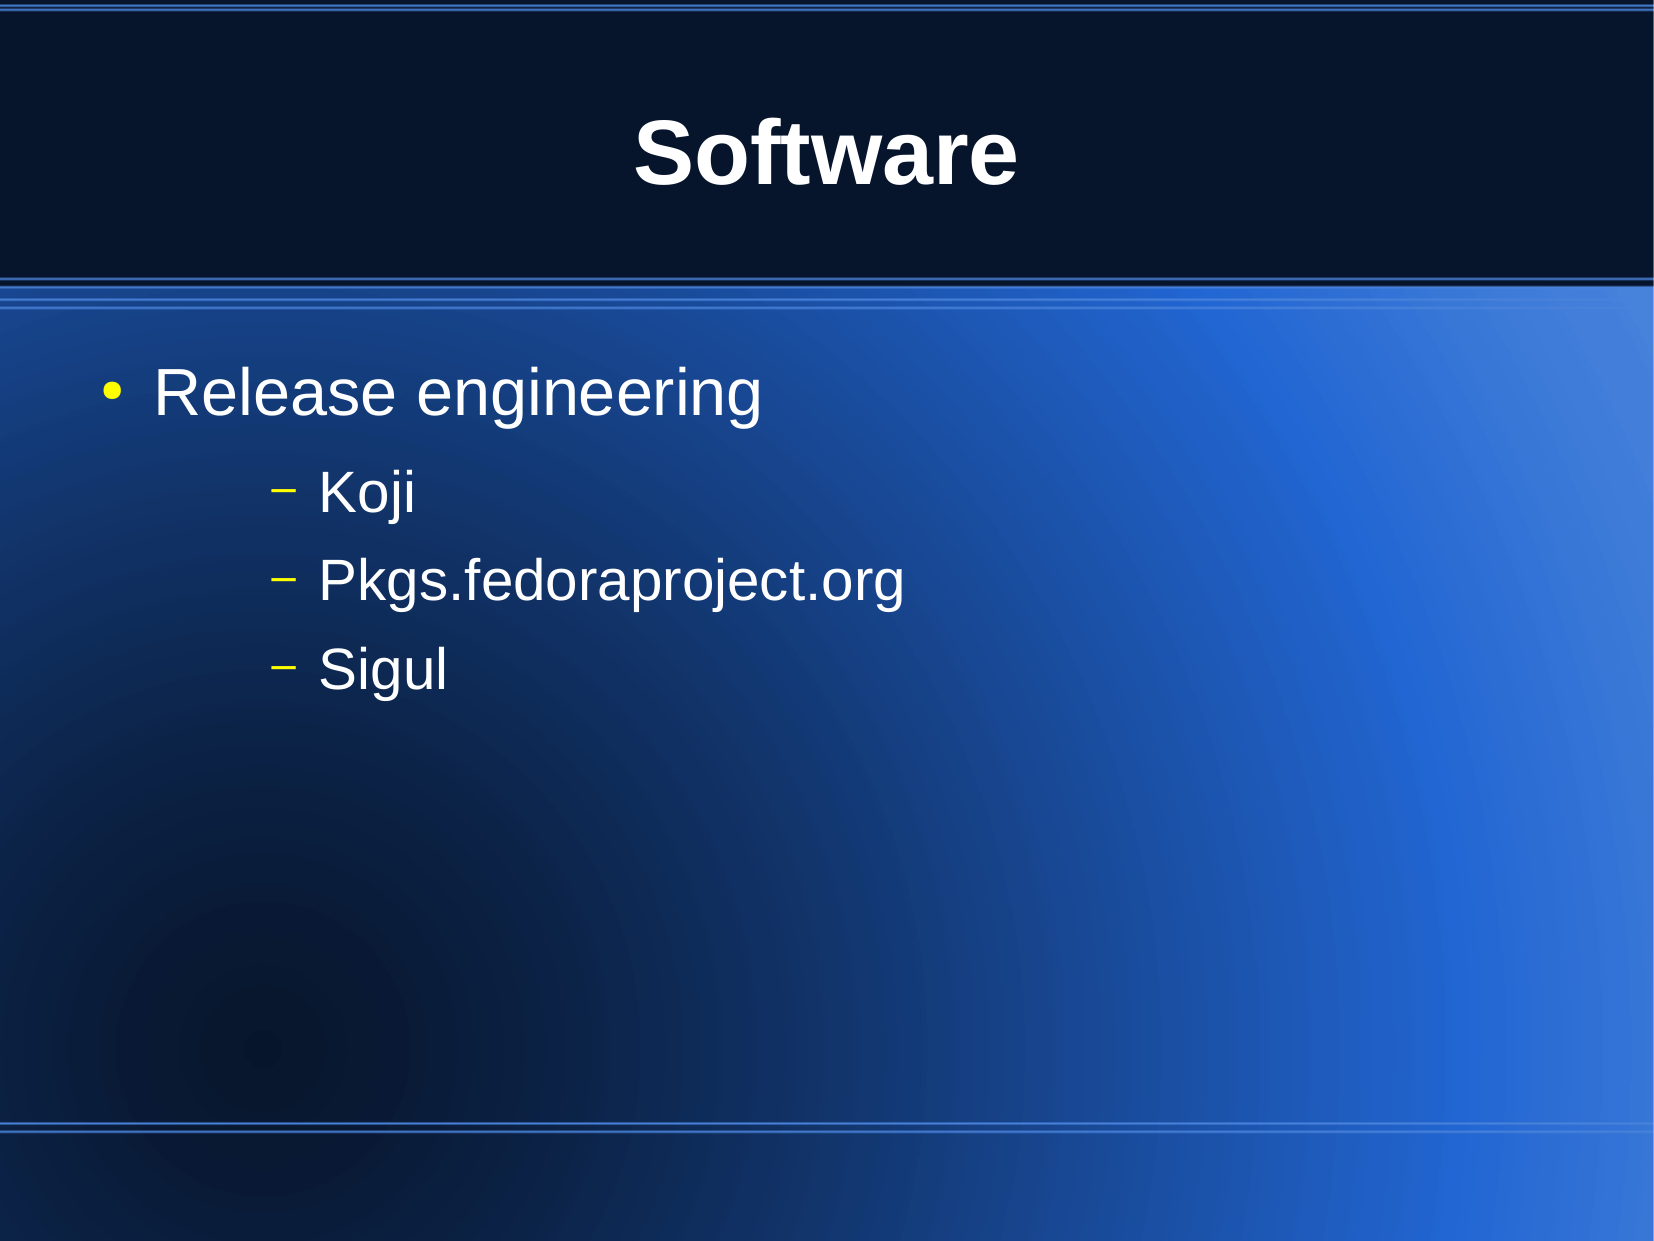

# Software
Release engineering
Koji
Pkgs.fedoraproject.org
Sigul